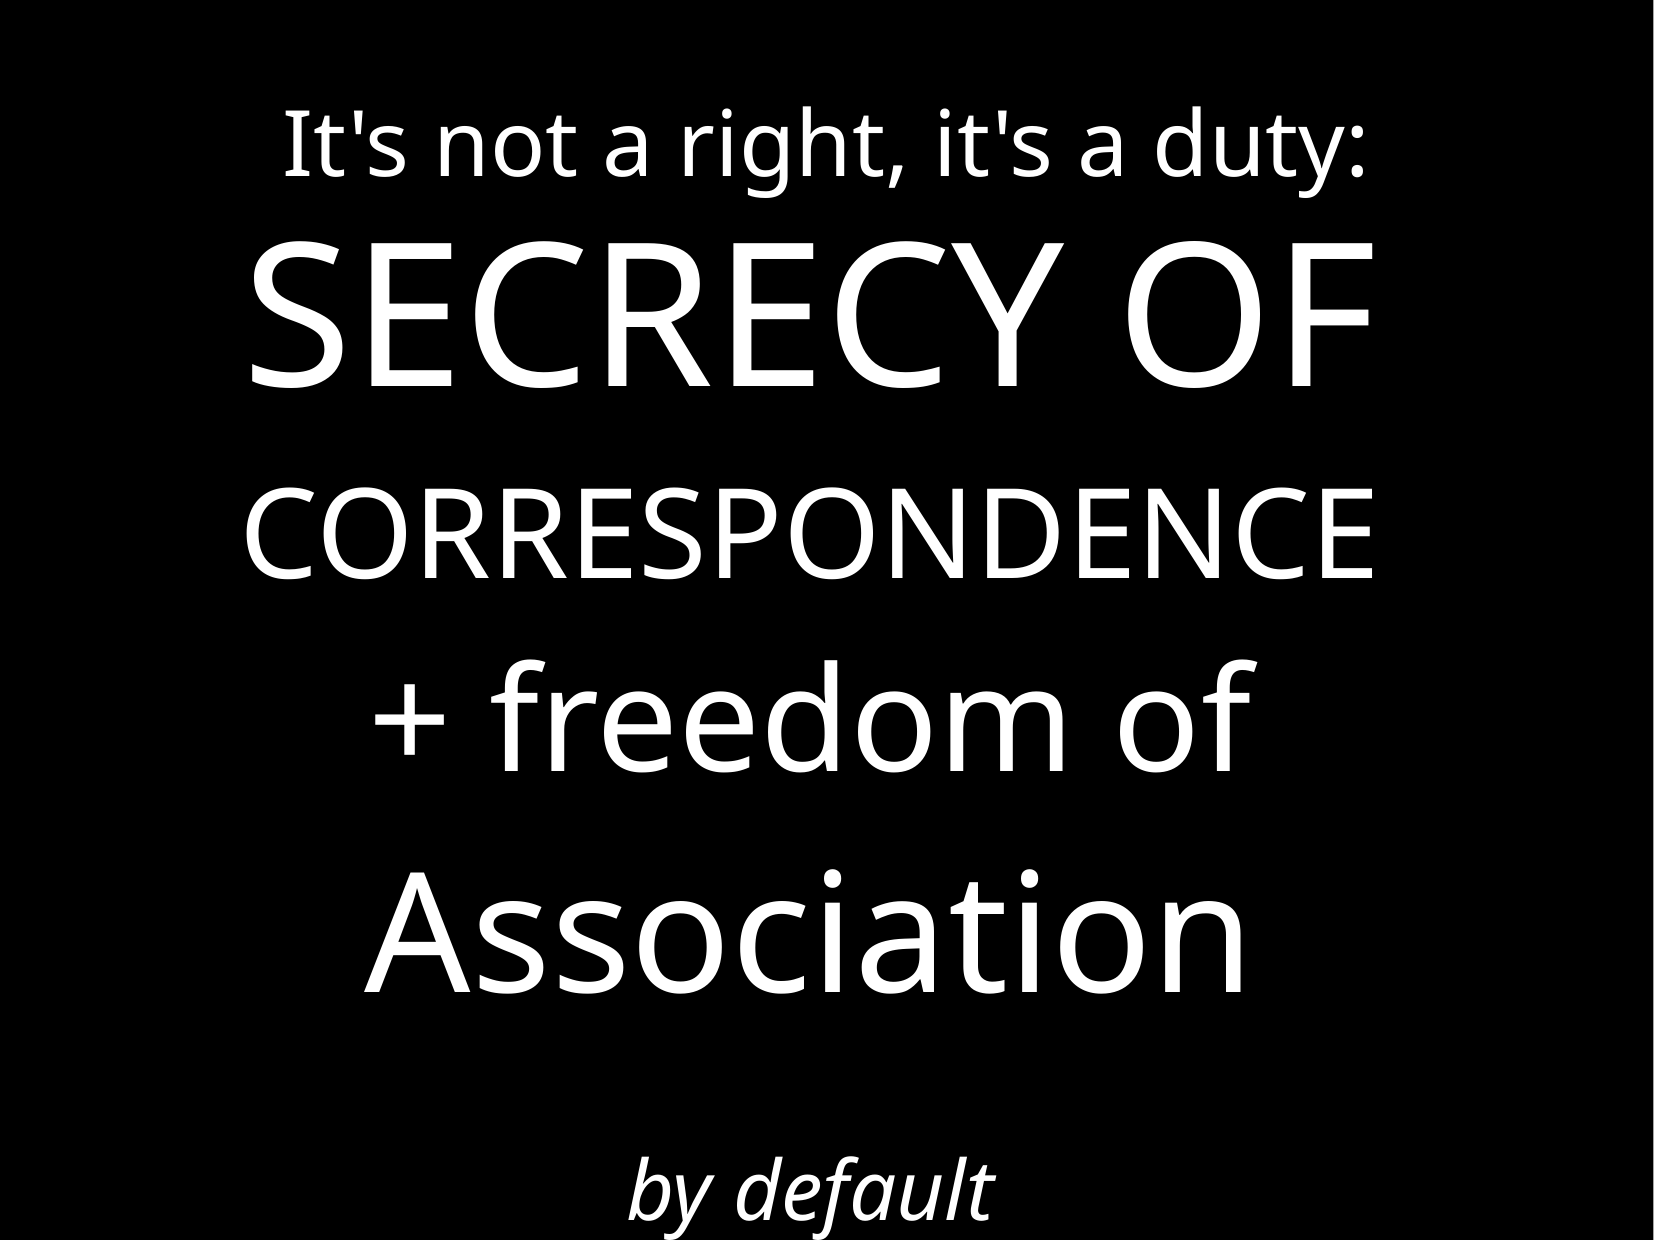

# It's not a right, it's a duty:
SECRECY OF CORRESPONDENCE
+ freedom of
Association
by default